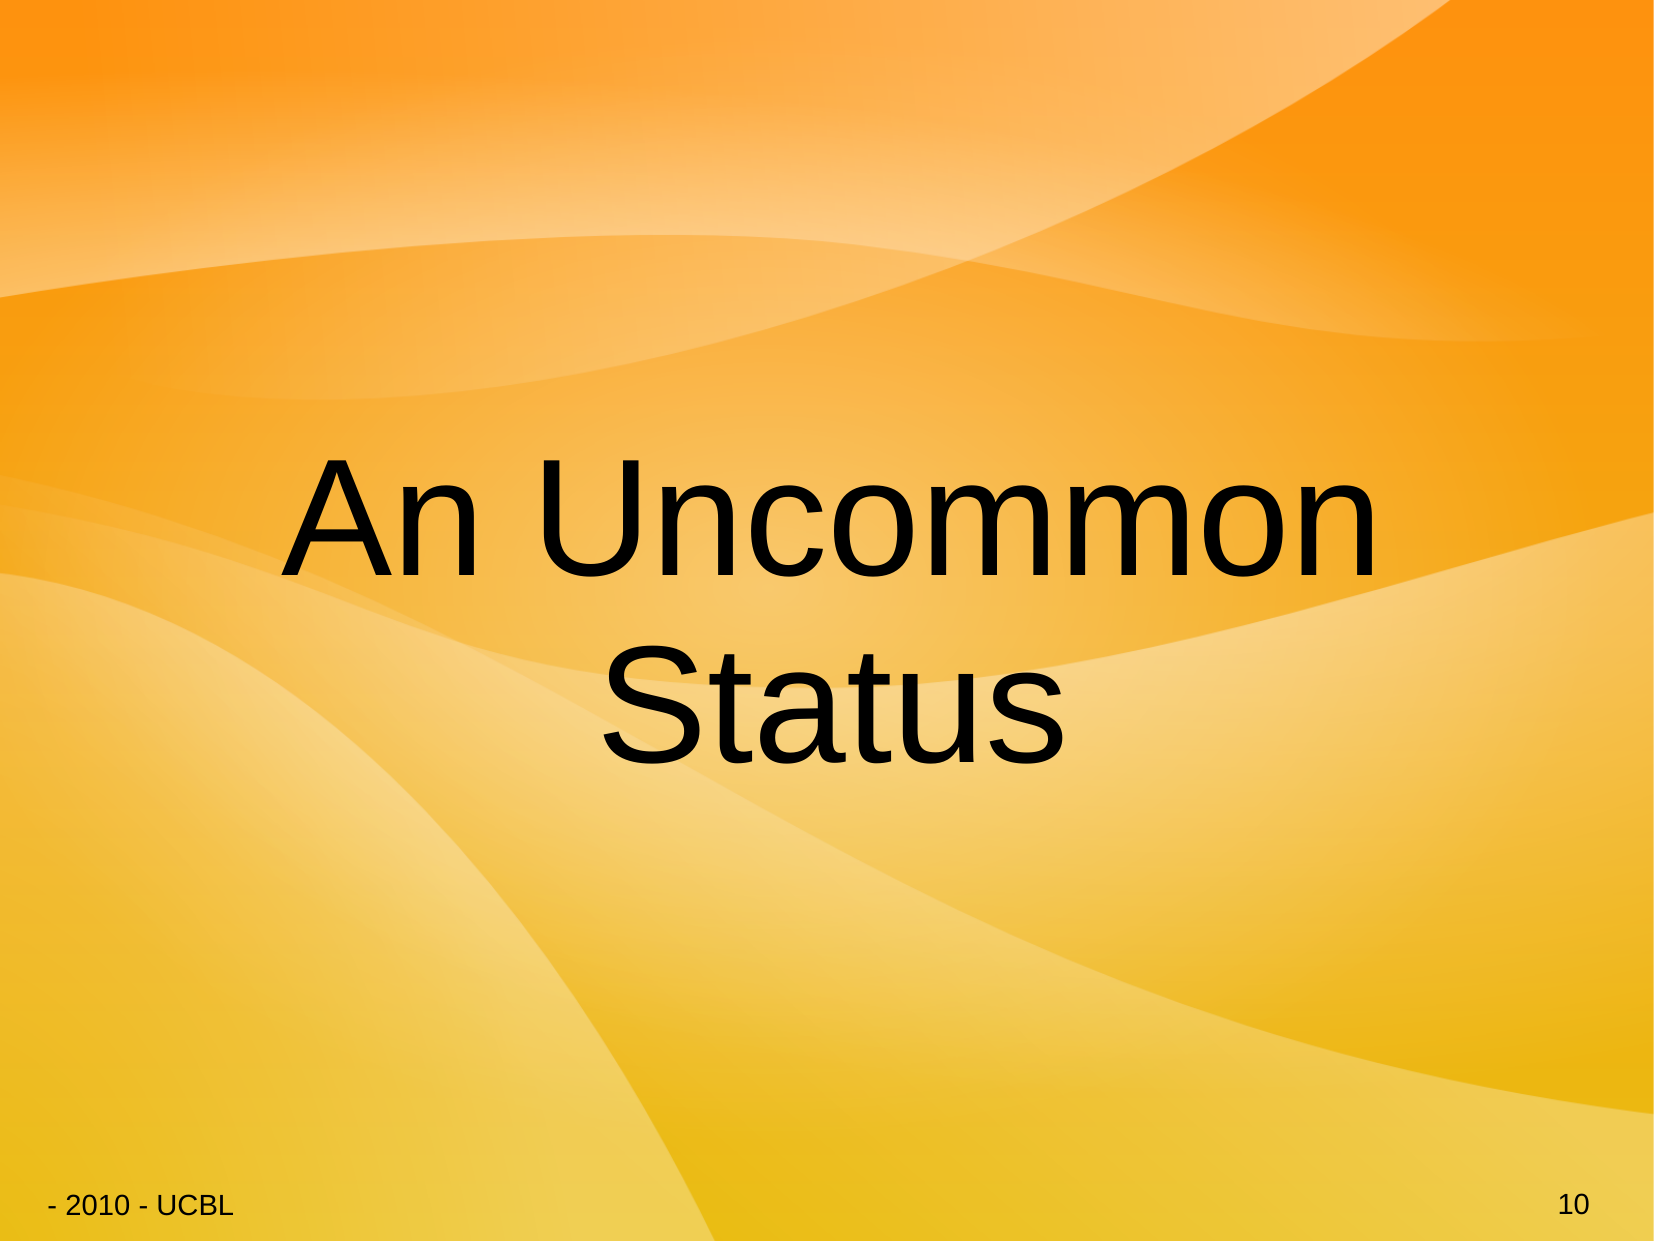

# An Uncommon Status
 - 2010 - UCBL